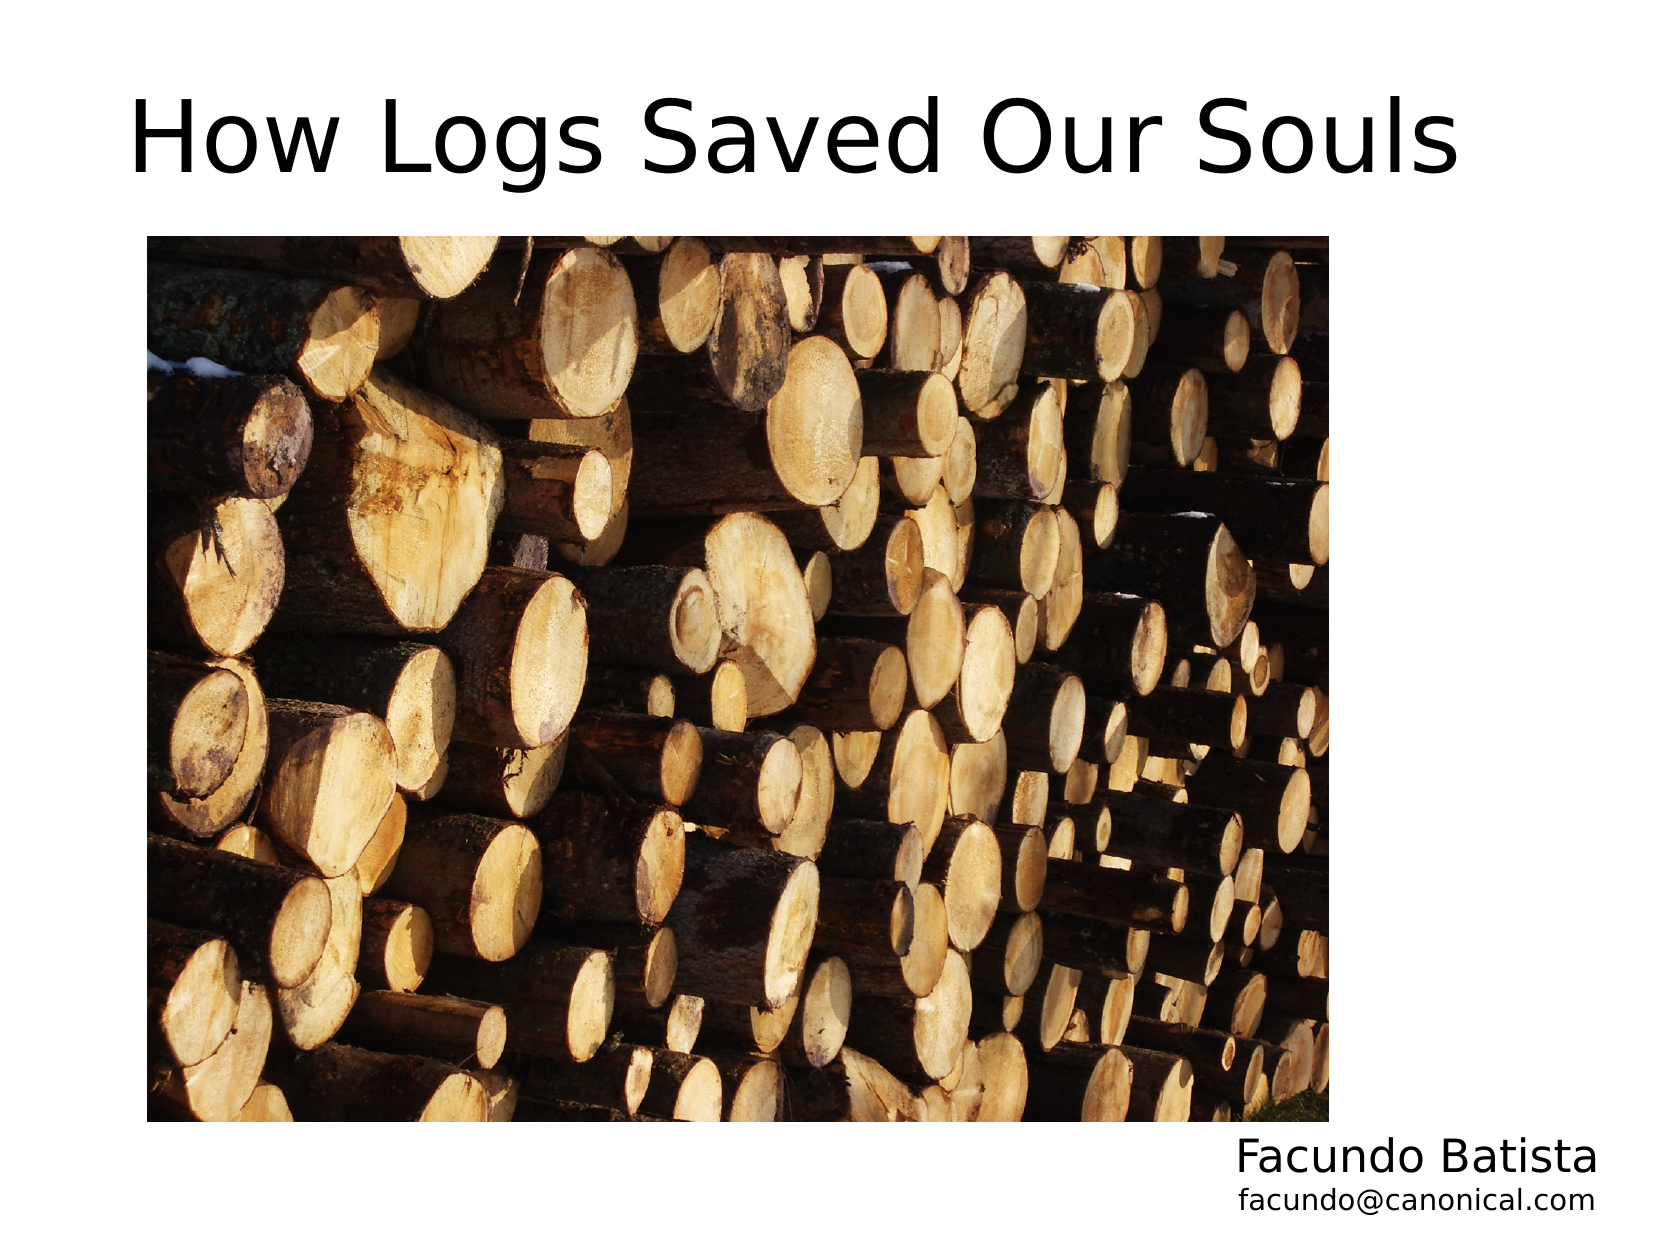

# How Logs Saved Our Souls
Facundo Batista
facundo@canonical.com